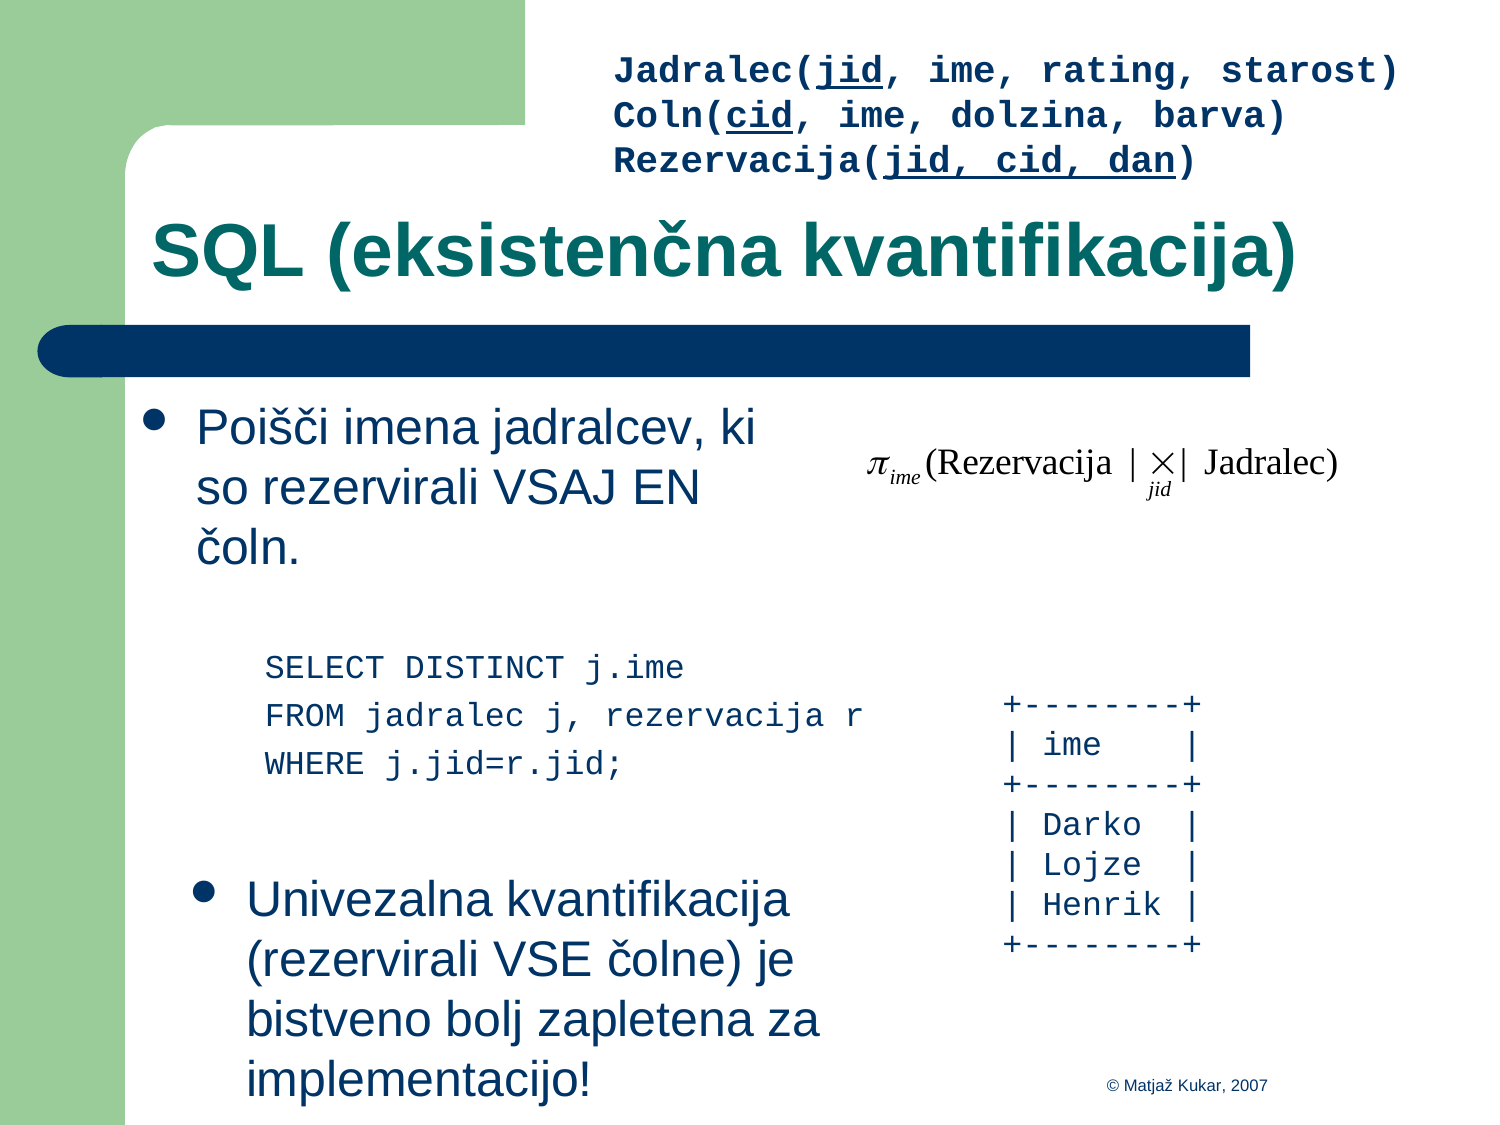

Jadralec(jid, ime, rating, starost)
Coln(cid, ime, dolzina, barva)
Rezervacija(jid, cid, dan)
SQL (eksistenčna kvantifikacija)
# Poišči imena jadralcev, ki so rezervirali VSAJ EN čoln.
SELECT DISTINCT j.ime
FROM jadralec j, rezervacija r
WHERE j.jid=r.jid;
Univezalna kvantifikacija (rezervirali VSE čolne) je bistveno bolj zapletena za implementacijo!
+--------+
| ime |
+--------+
| Darko |
| Lojze |
| Henrik |
+--------+
© Matjaž Kukar, 2007